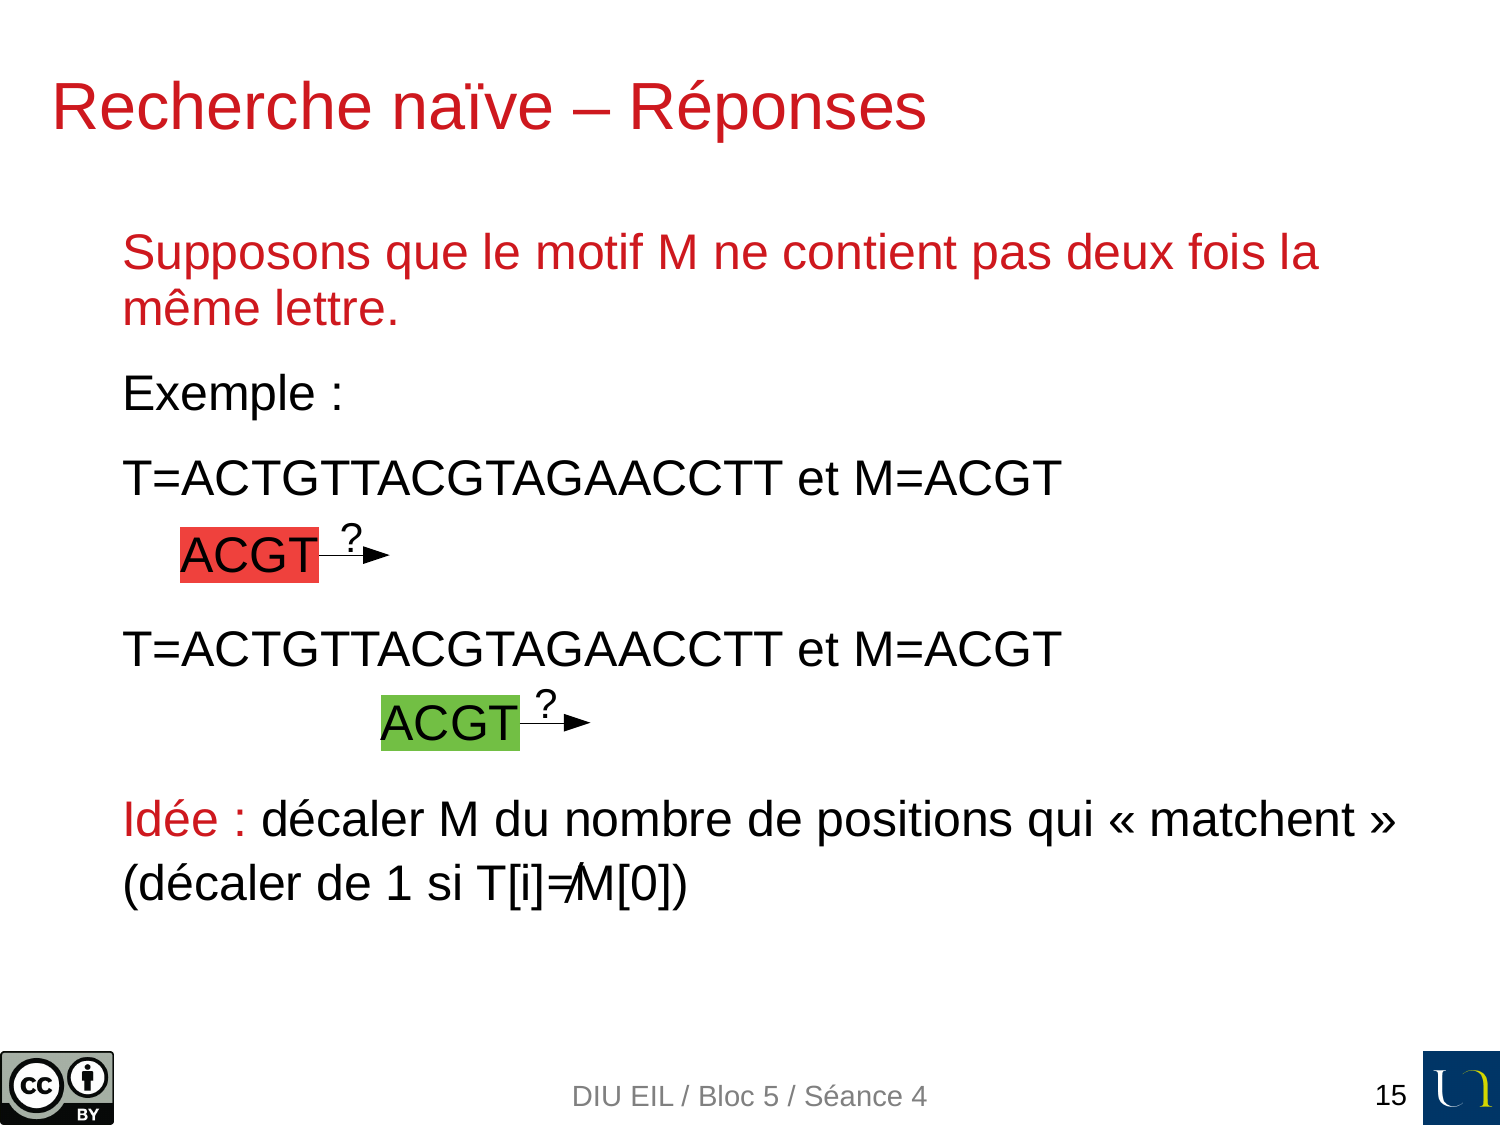

# Recherche naïve – Réponses
Supposons que le motif M ne contient pas deux fois la même lettre.
Exemple :
T=ACTGTTACGTAGAACCTT et M=ACGT
T=ACTGTTACGTAGAACCTT et M=ACGT
Idée : décaler M du nombre de positions qui « matchent » (décaler de 1 si T[i]≠M[0])
?
ACGT
?
ACGT
15